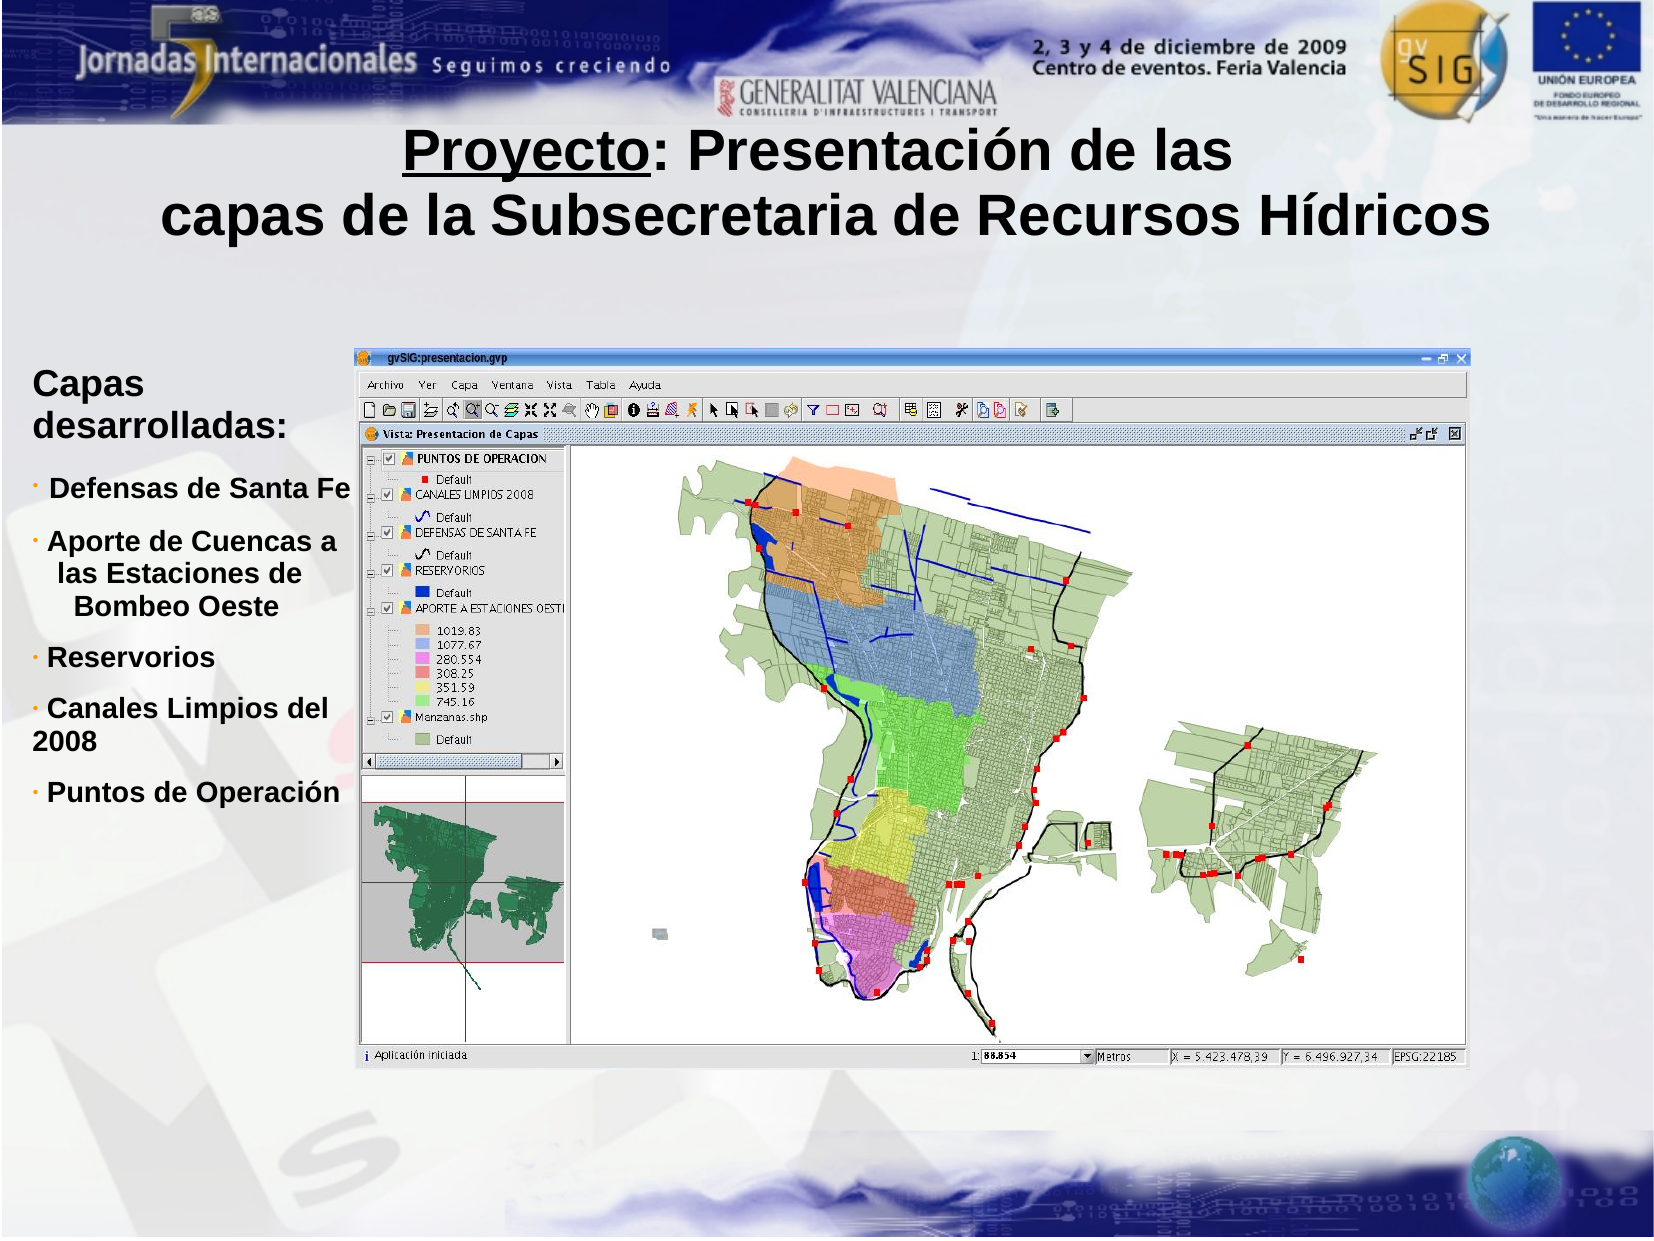

# Proyecto: Presentación de las capas de la Subsecretaria de Recursos Hídricos
Capas desarrolladas:
 Defensas de Santa Fe
 Aporte de Cuencas a las Estaciones de Bombeo Oeste
 Reservorios
 Canales Limpios del 2008
 Puntos de Operación